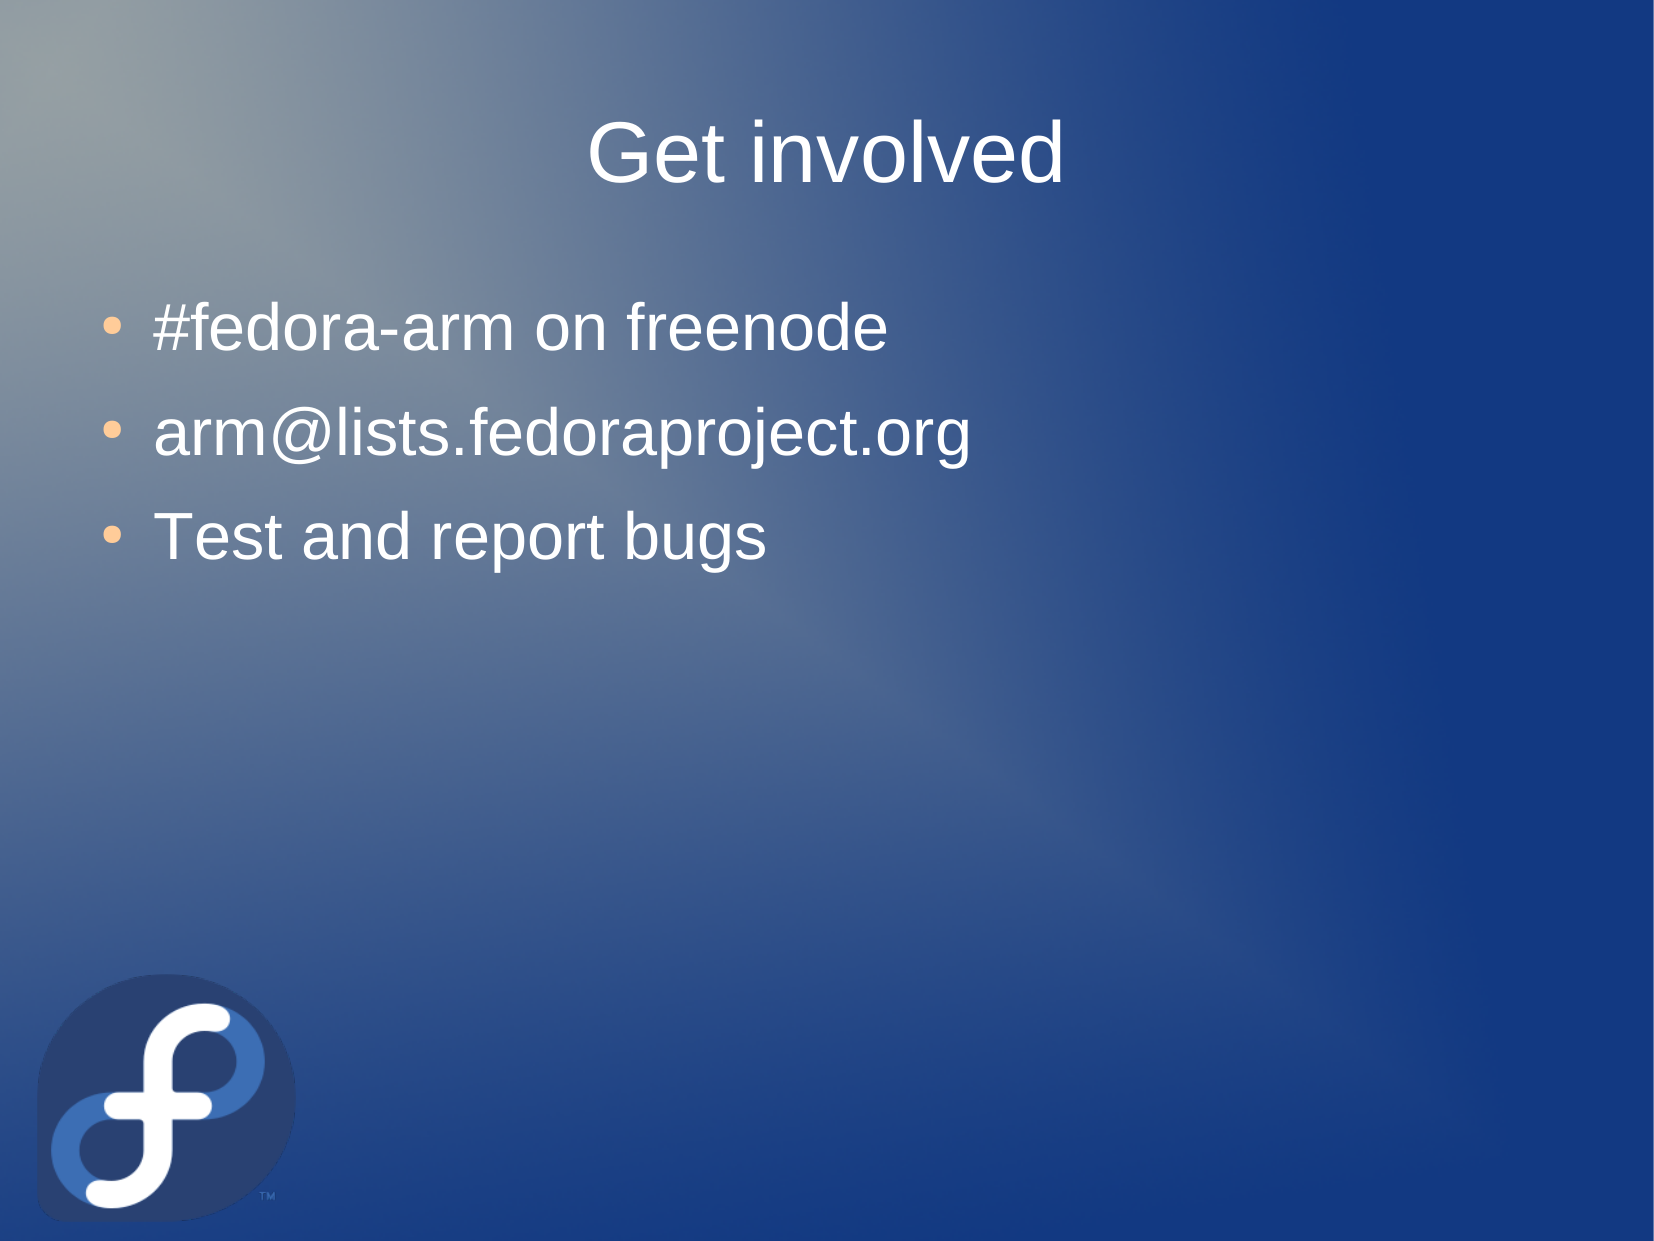

# Get involved
#fedora-arm on freenode
arm@lists.fedoraproject.org
Test and report bugs